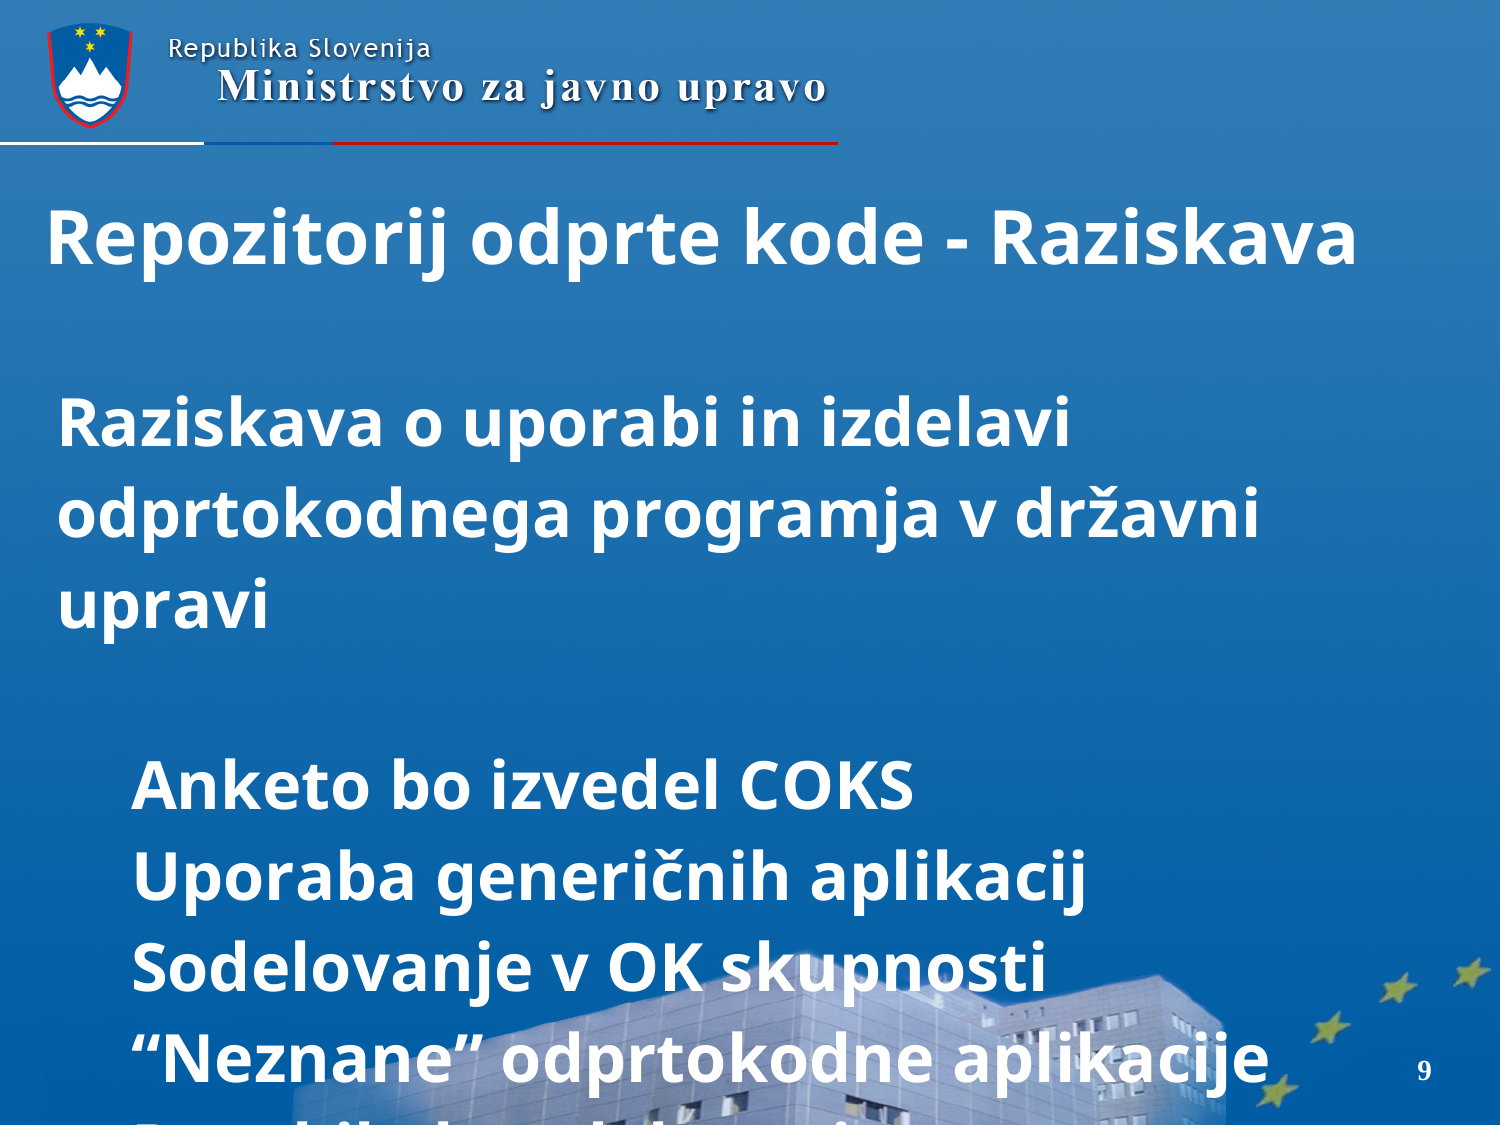

# Repozitorij odprte kode - Raziskava
Raziskava o uporabi in izdelavi odprtokodnega programja v državni upravi
Anketo bo izvedel COKS
Uporaba generičnih aplikacij
Sodelovanje v OK skupnosti
“Neznane” odprtokodne aplikacije
Povabilo k sodelovanju
9